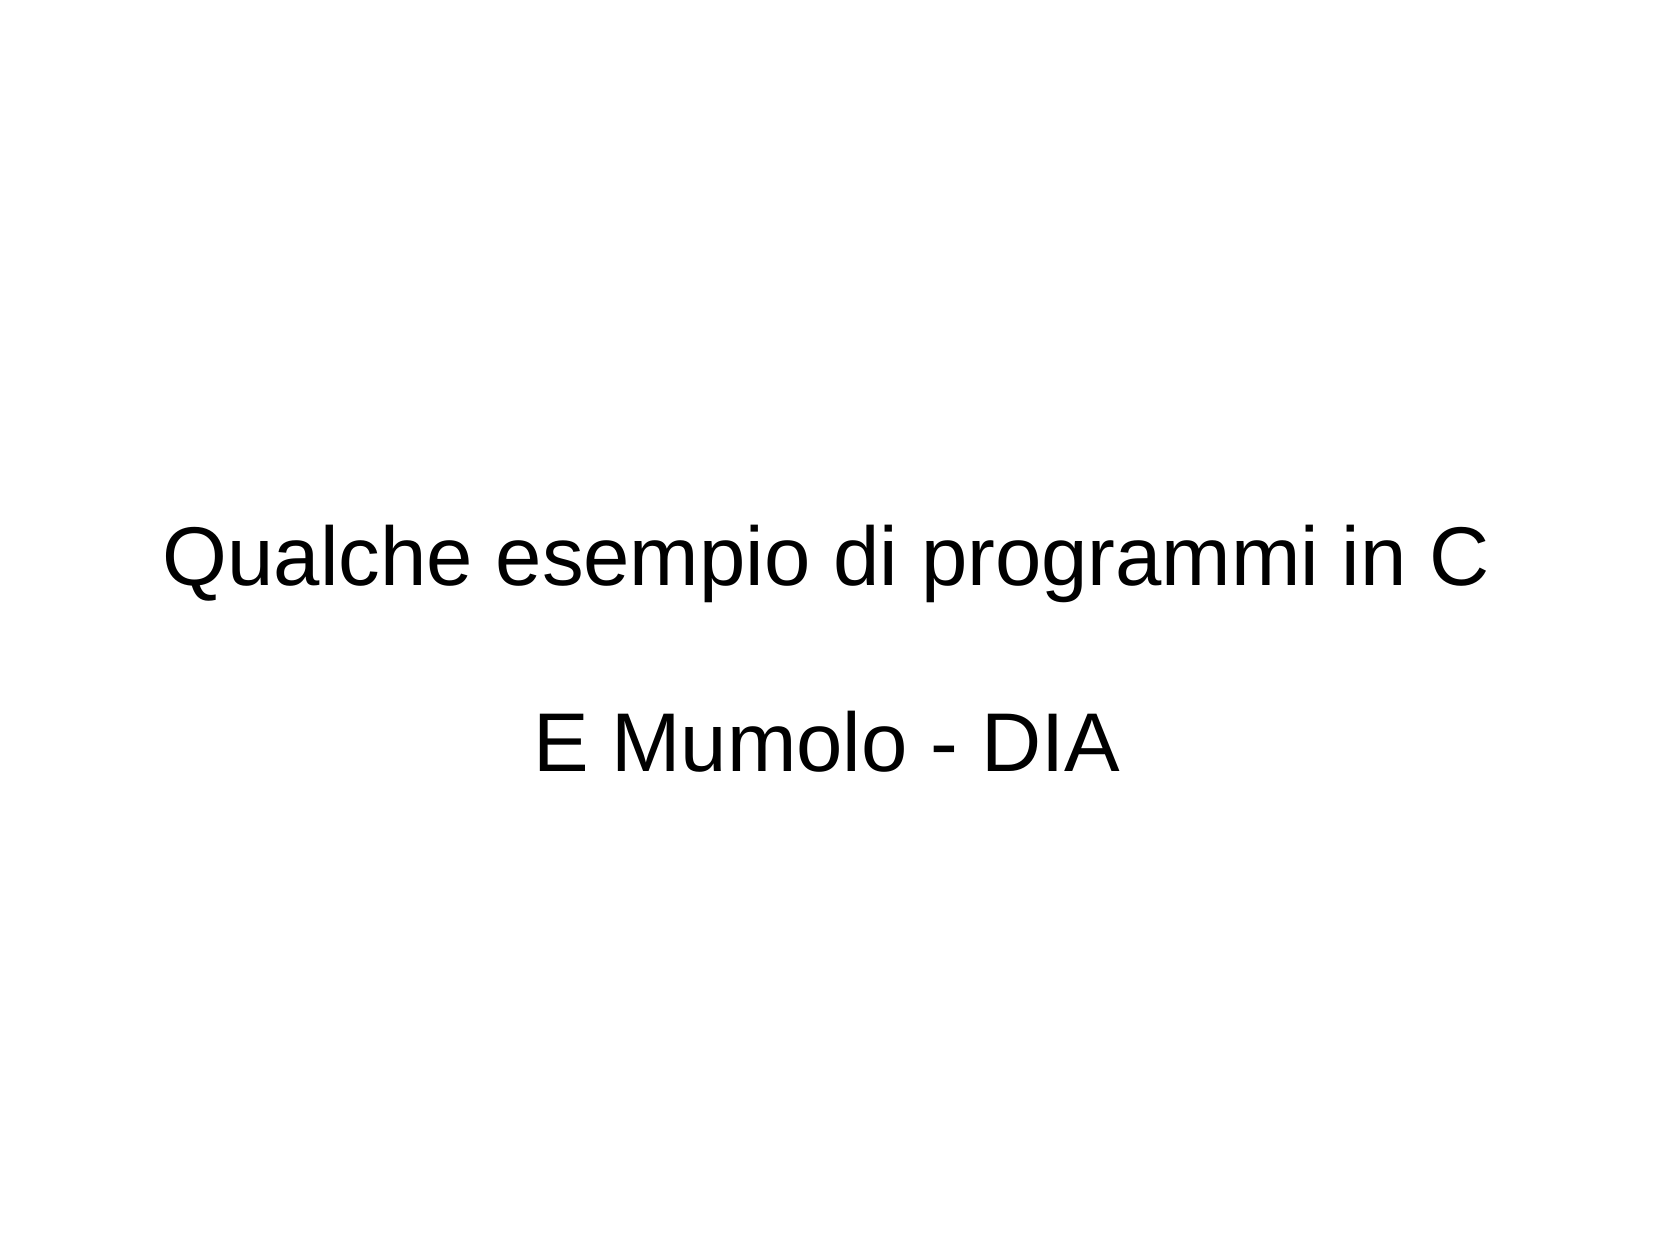

# Qualche esempio di programmi in C
E Mumolo - DIA